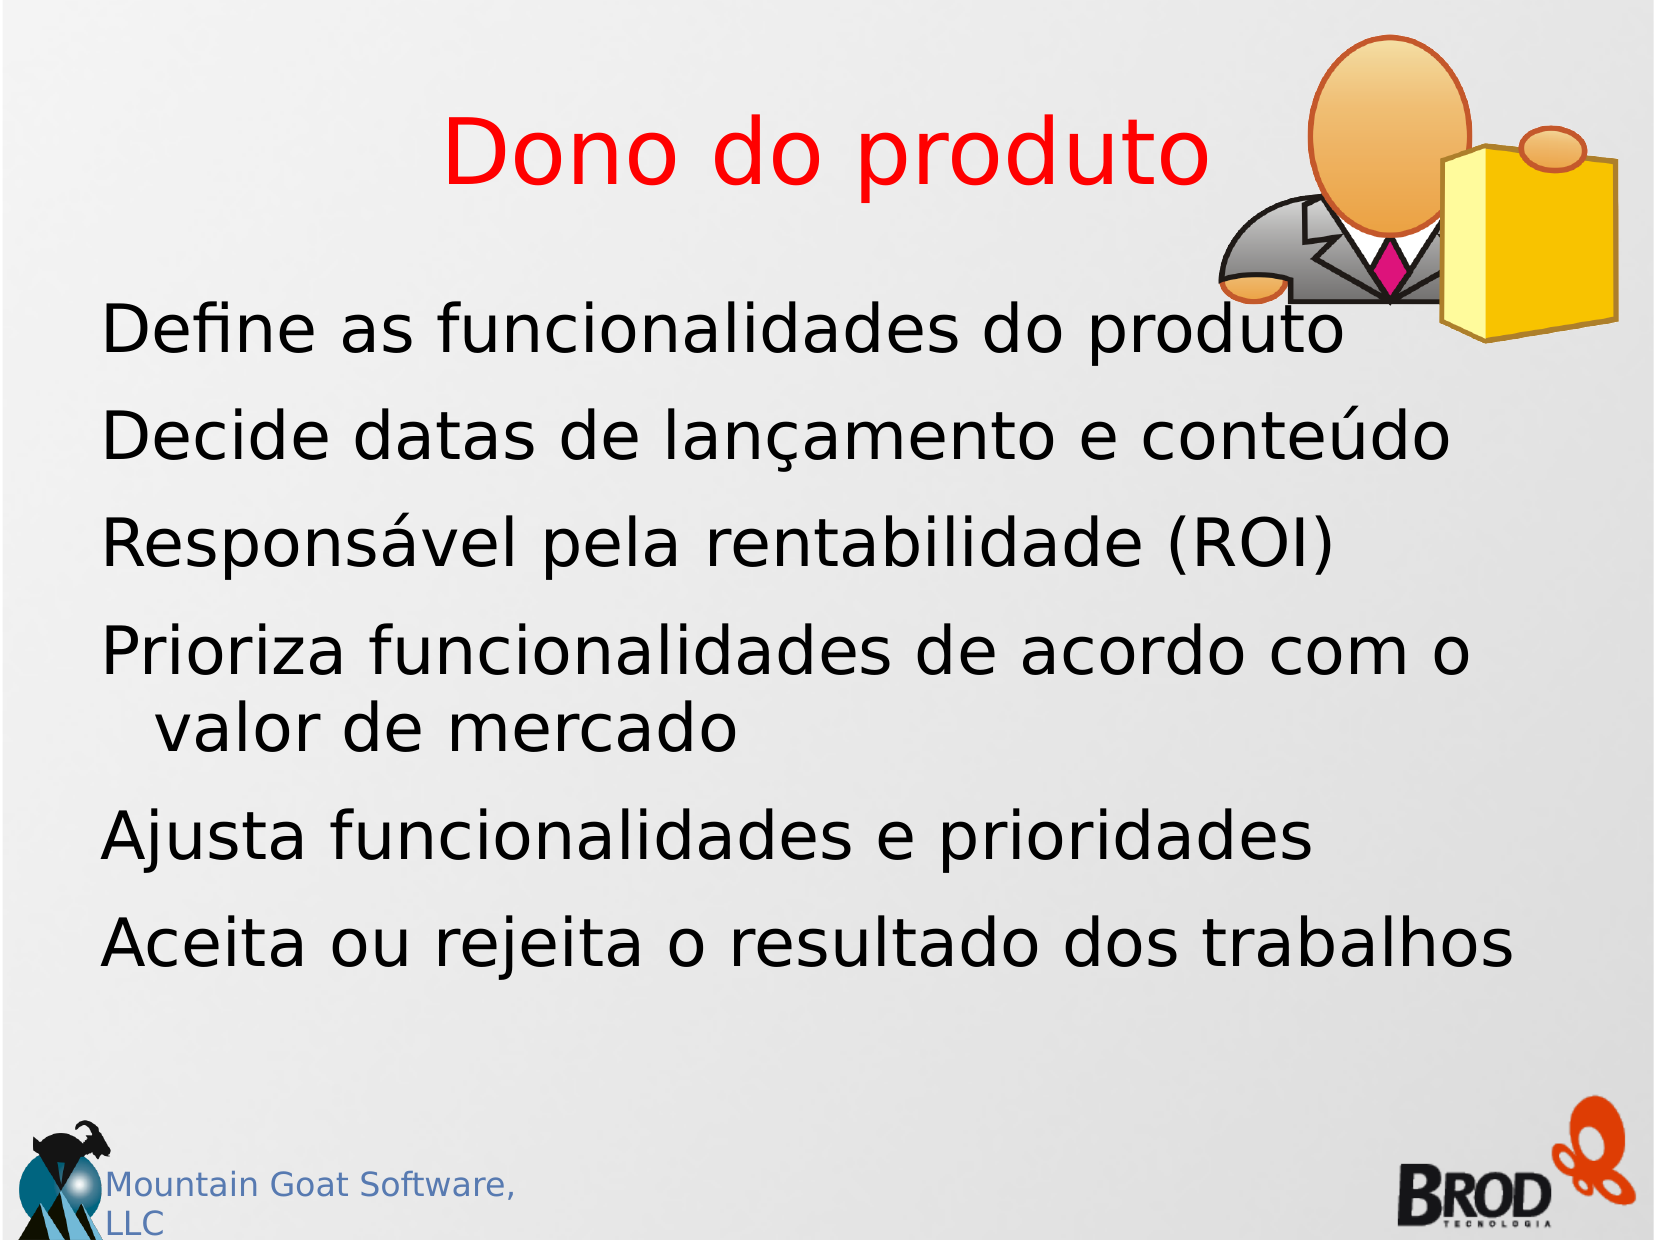

# Dono do produto
Define as funcionalidades do produto
Decide datas de lançamento e conteúdo
Responsável pela rentabilidade (ROI)
Prioriza funcionalidades de acordo com o valor de mercado
Ajusta funcionalidades e prioridades
Aceita ou rejeita o resultado dos trabalhos